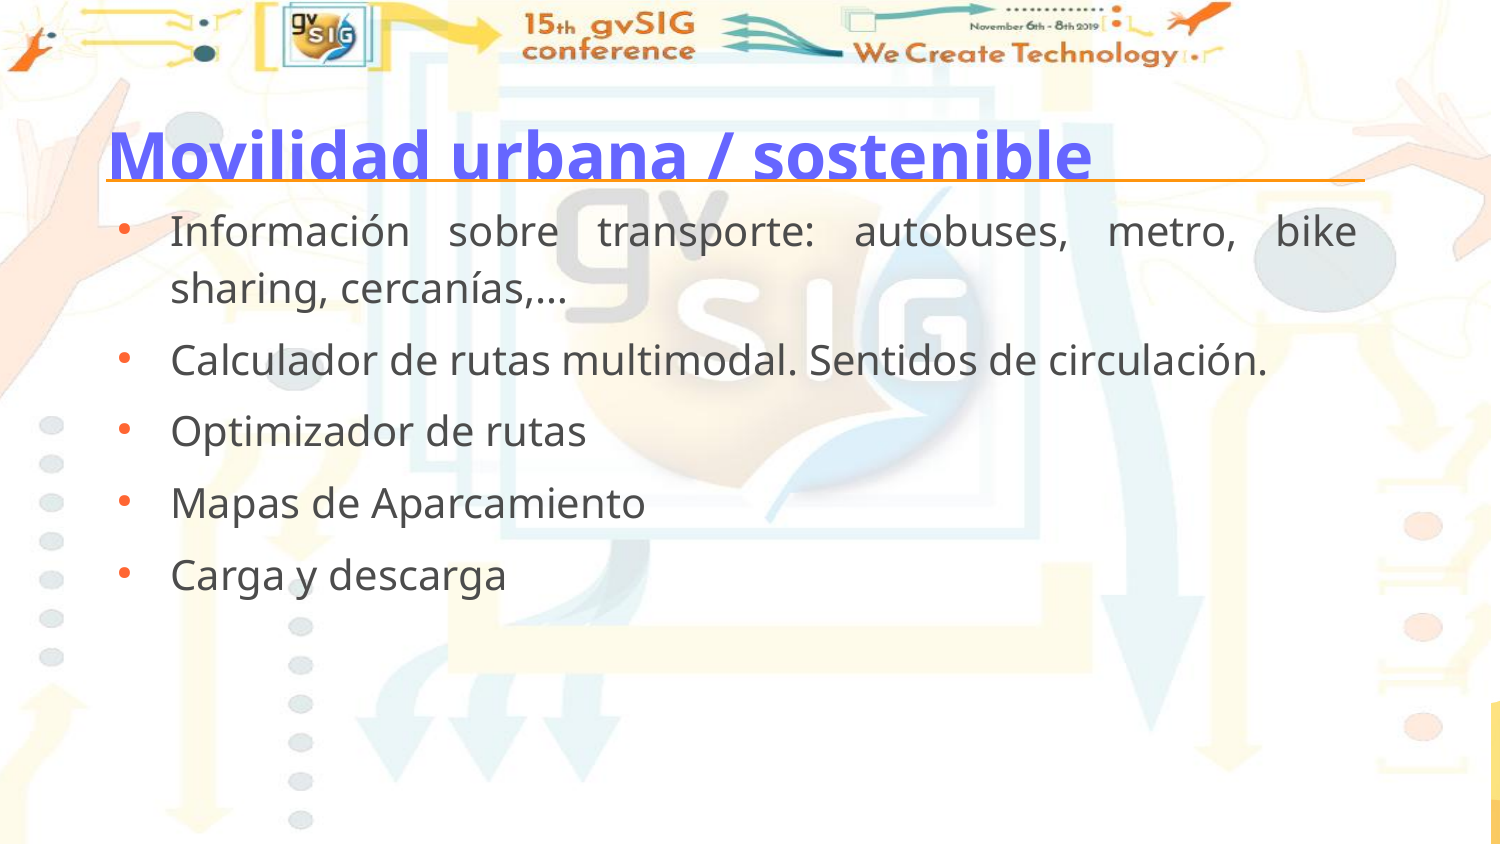

# Movilidad urbana / sostenible
Información sobre transporte: autobuses, metro, bike sharing, cercanías,…
Calculador de rutas multimodal. Sentidos de circulación.
Optimizador de rutas
Mapas de Aparcamiento
Carga y descarga